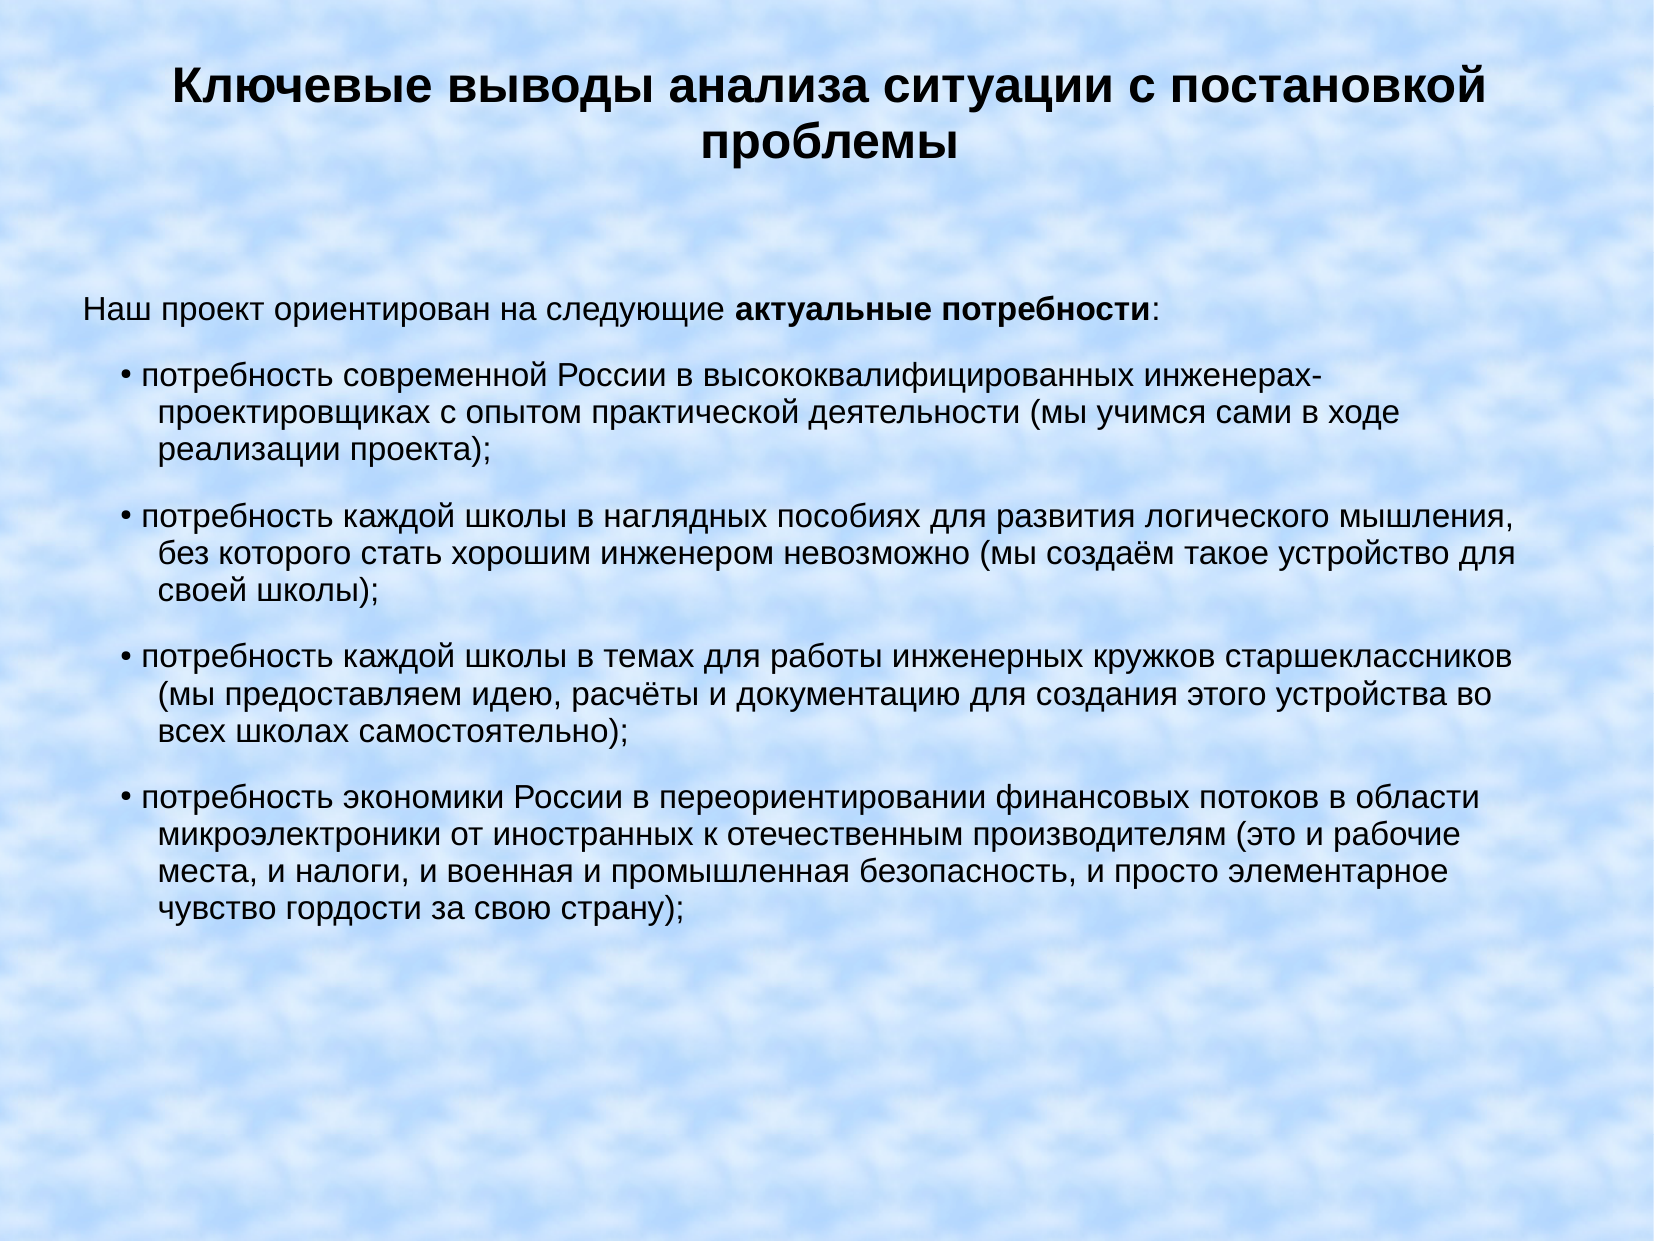

# Ключевые выводы анализа ситуации с постановкой проблемы
Наш проект ориентирован на следующие актуальные потребности:
 потребность современной России в высококвалифицированных инженерах-проектировщиках с опытом практической деятельности (мы учимся сами в ходе реализации проекта);
 потребность каждой школы в наглядных пособиях для развития логического мышления, без которого стать хорошим инженером невозможно (мы создаём такое устройство для своей школы);
 потребность каждой школы в темах для работы инженерных кружков старшеклассников (мы предоставляем идею, расчёты и документацию для создания этого устройства во всех школах самостоятельно);
 потребность экономики России в переориентировании финансовых потоков в области микроэлектроники от иностранных к отечественным производителям (это и рабочие места, и налоги, и военная и промышленная безопасность, и просто элементарное чувство гордости за свою страну);